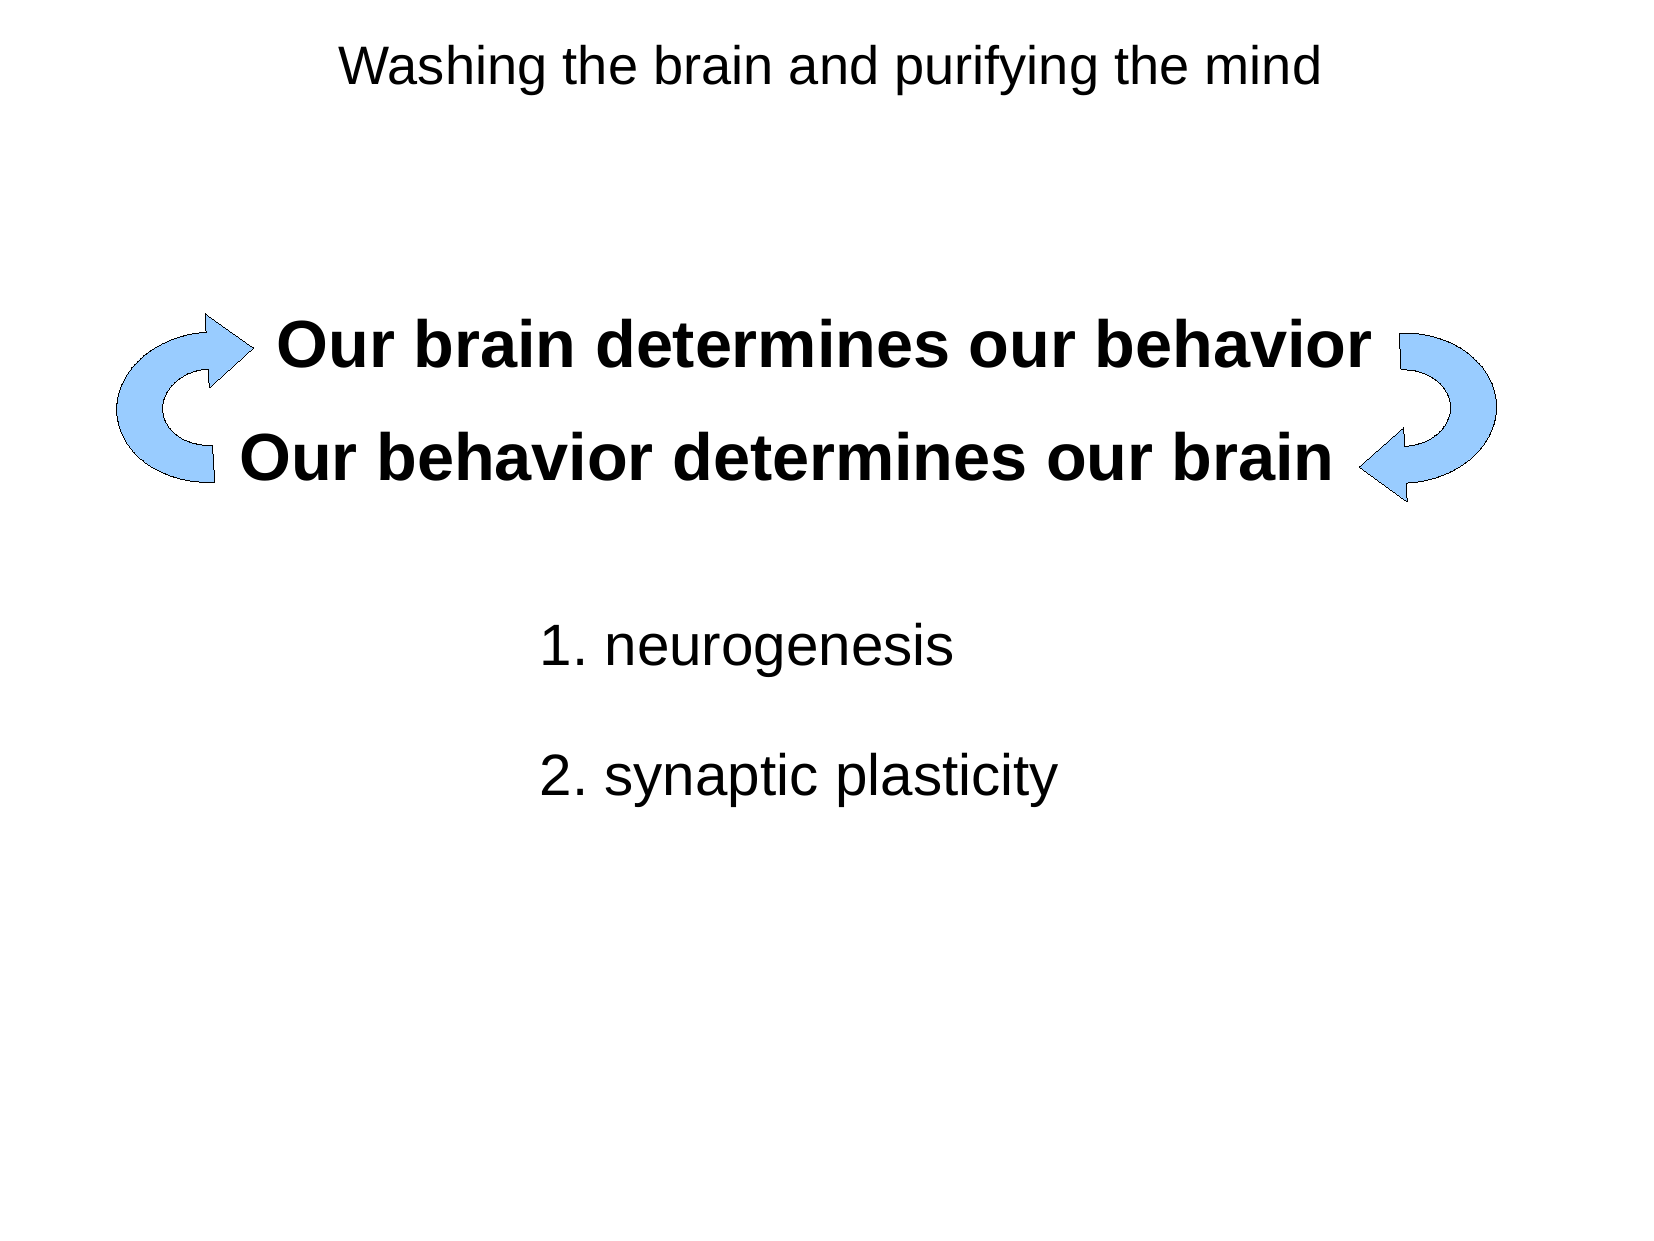

# Washing the brain and purifying the mind
Our brain determines our behavior
Our behavior determines our brain
1. neurogenesis
2. synaptic plasticity